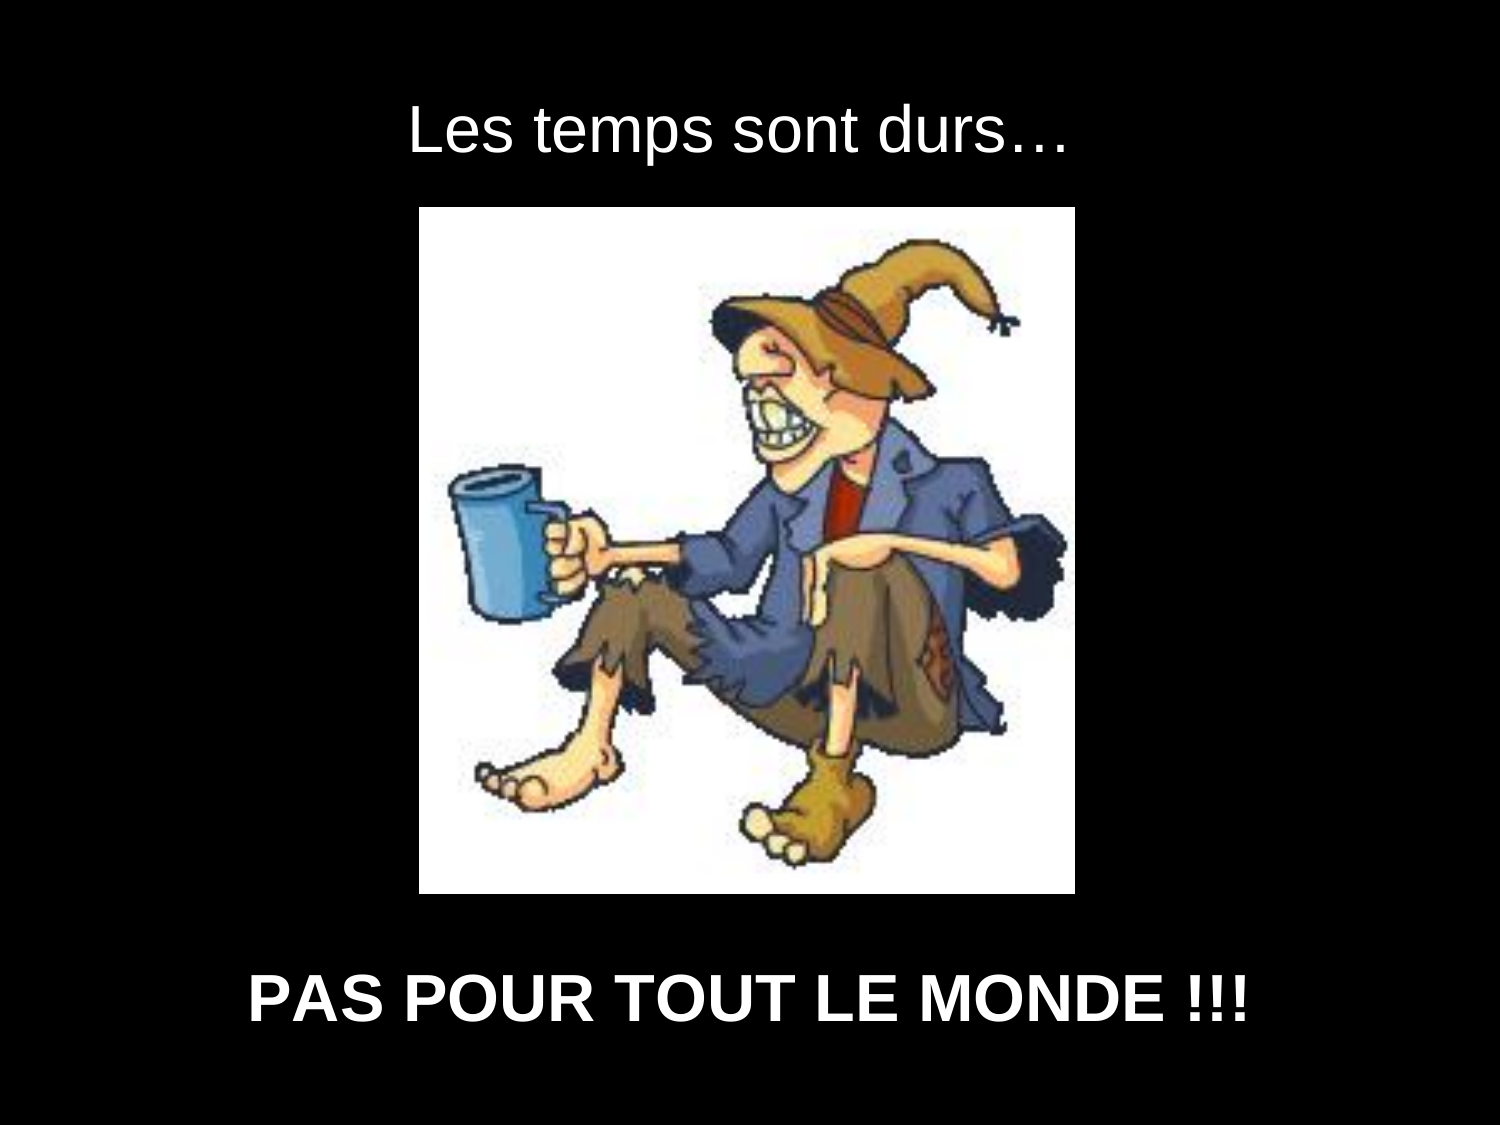

# Les temps sont durs…
PAS POUR TOUT LE MONDE !!!